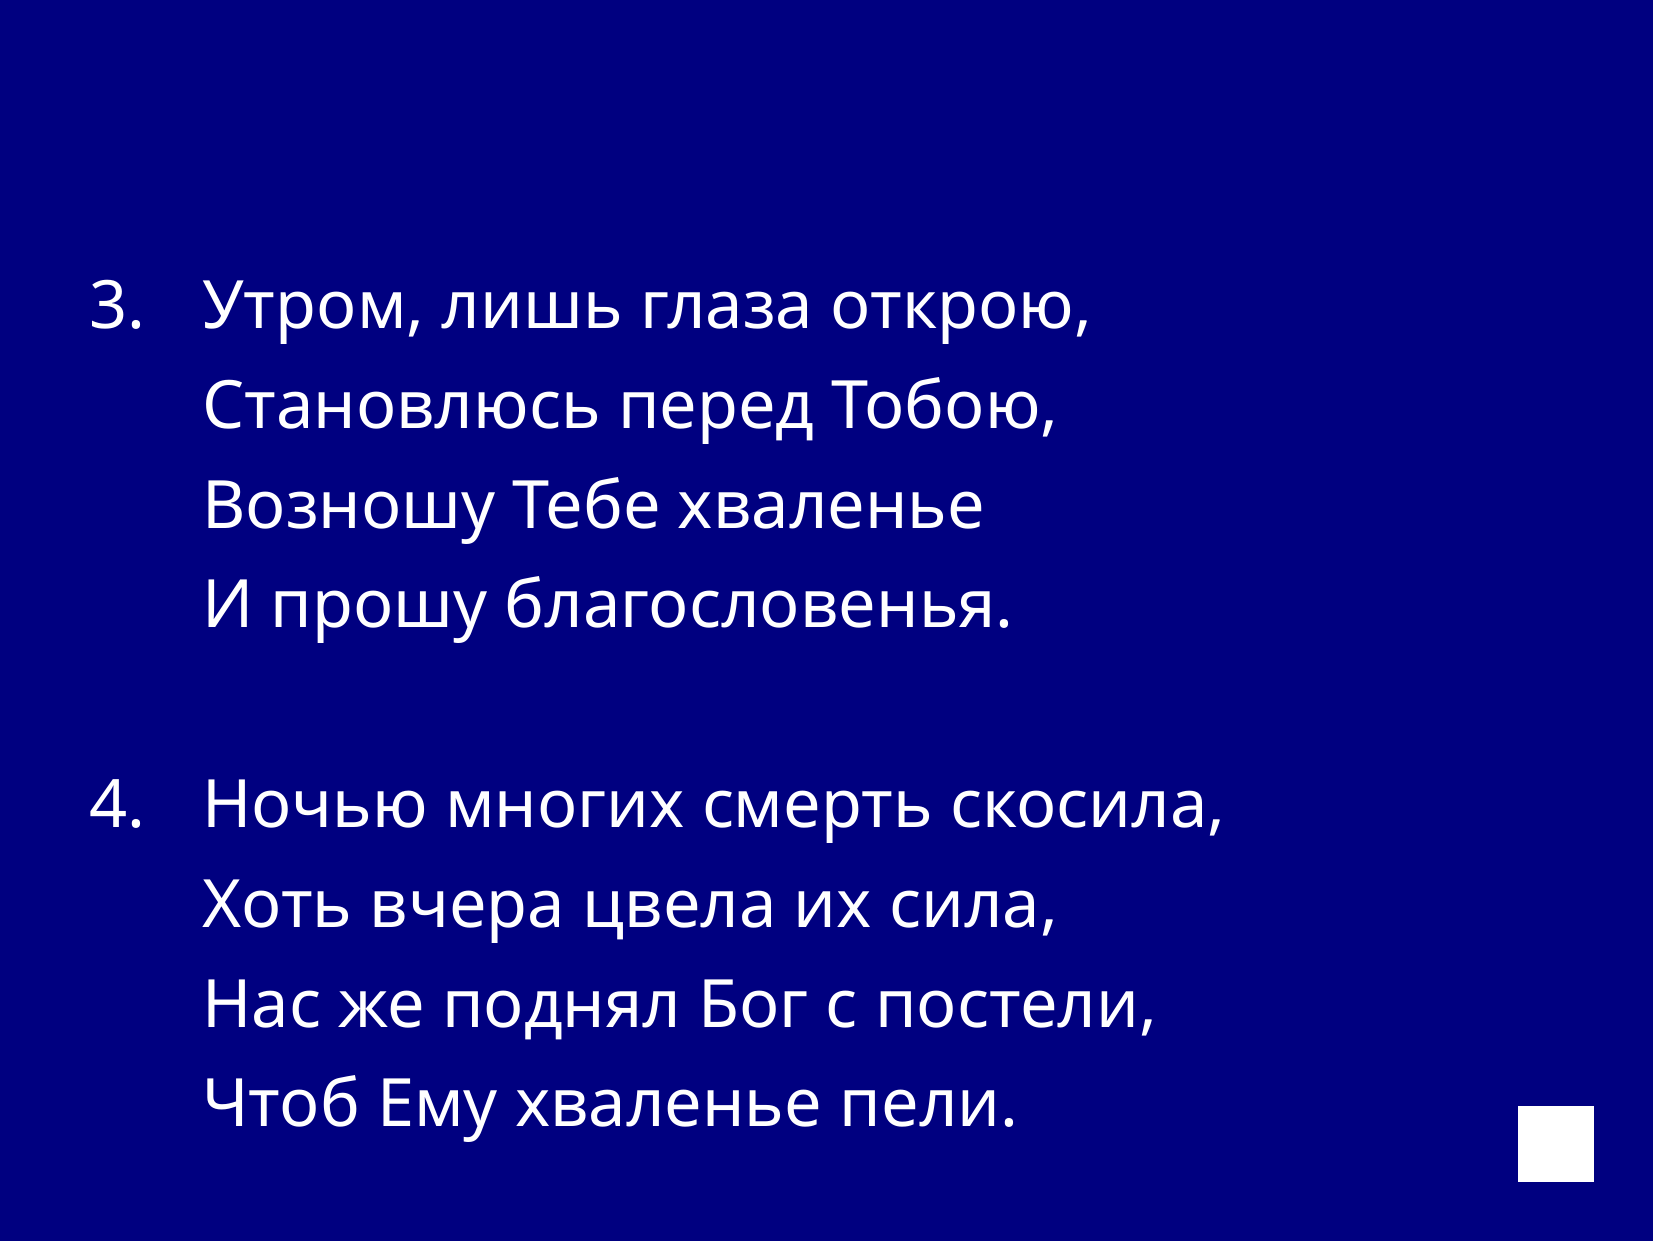

3.	Утром, лишь глаза открою,
	Становлюсь перед Тобою,
	Возношу Тебе хваленье
	И прошу благословенья.
4.	Ночью многих смерть скосила,
	Хоть вчера цвела их сила,
	Нас же поднял Бог с постели,
	Чтоб Ему хваленье пели.